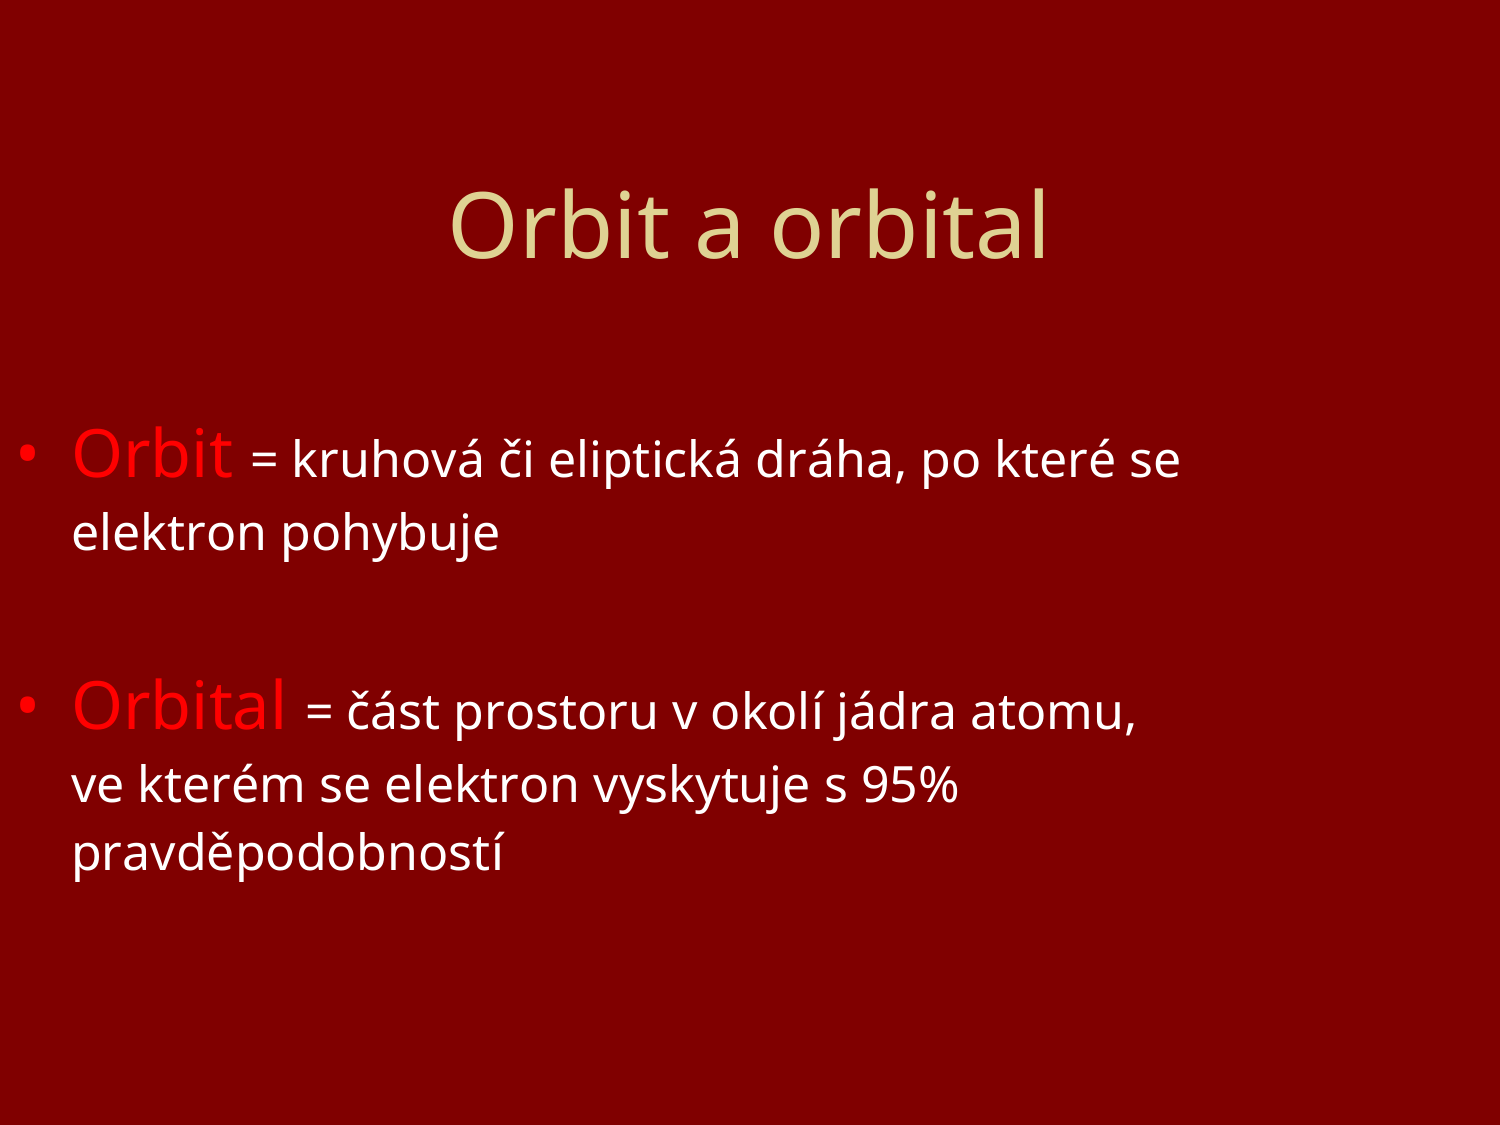

# Orbit a orbital
Orbit = kruhová či eliptická dráha, po které se elektron pohybuje
Orbital = část prostoru v okolí jádra atomu,
ve kterém se elektron vyskytuje s 95% pravděpodobností